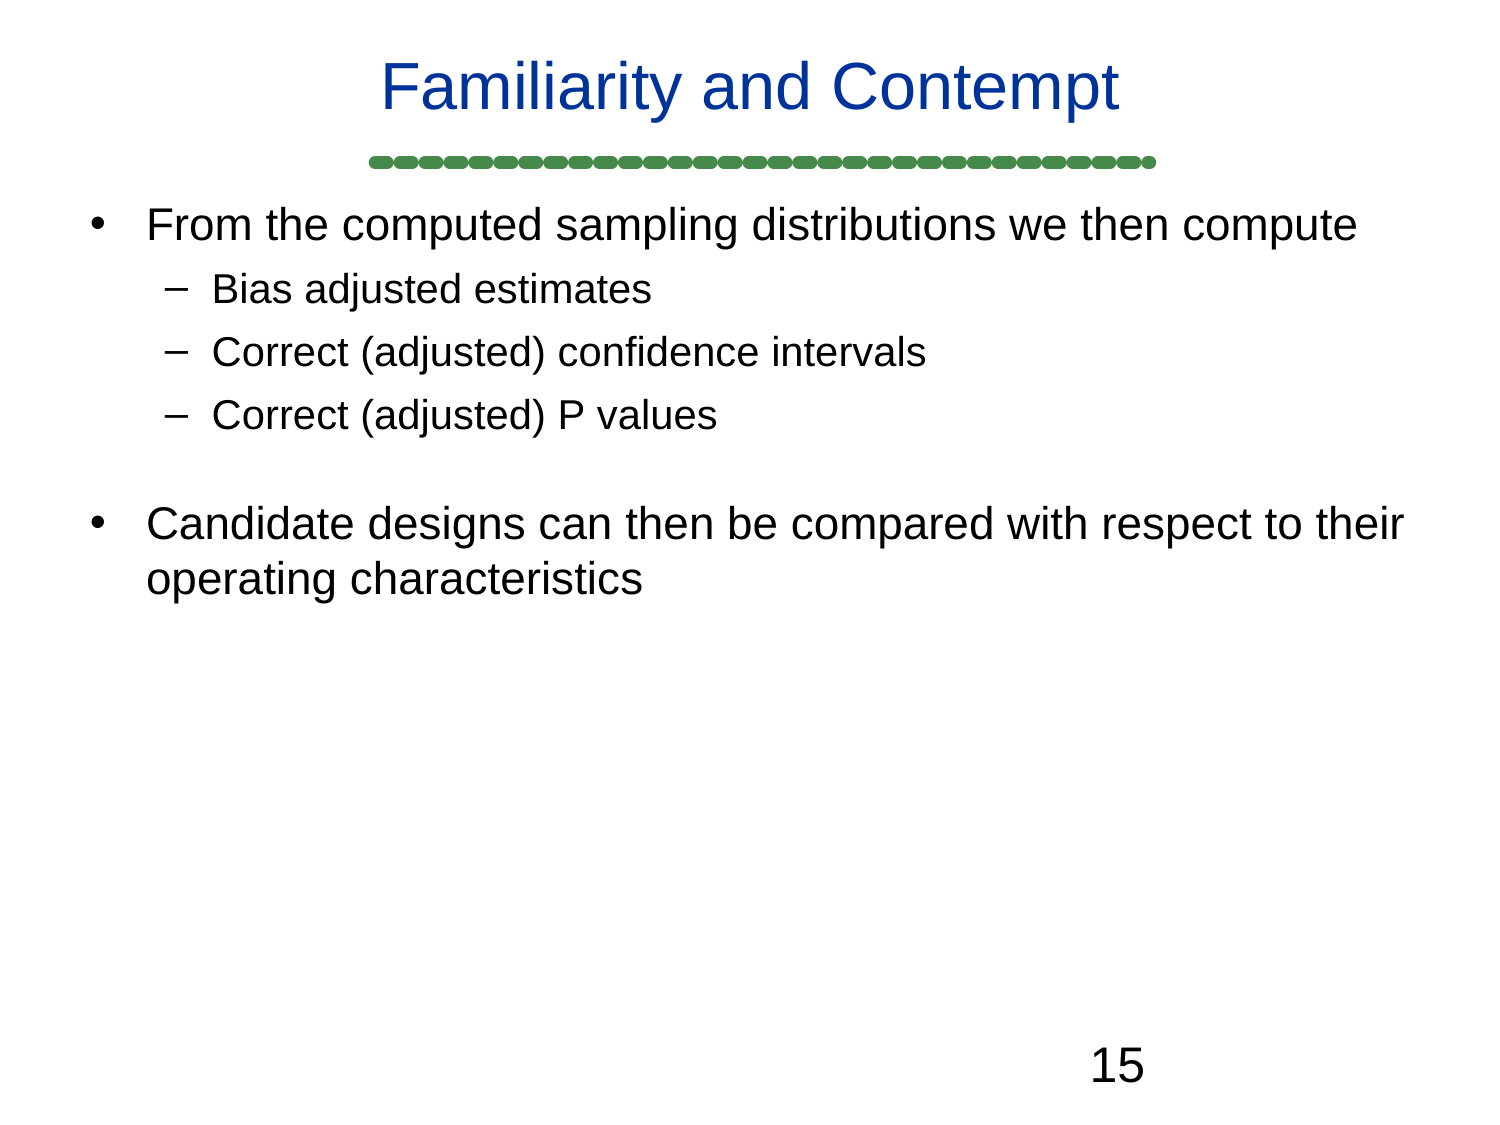

# Familiarity and Contempt
From the computed sampling distributions we then compute
Bias adjusted estimates
Correct (adjusted) confidence intervals
Correct (adjusted) P values
Candidate designs can then be compared with respect to their operating characteristics
15